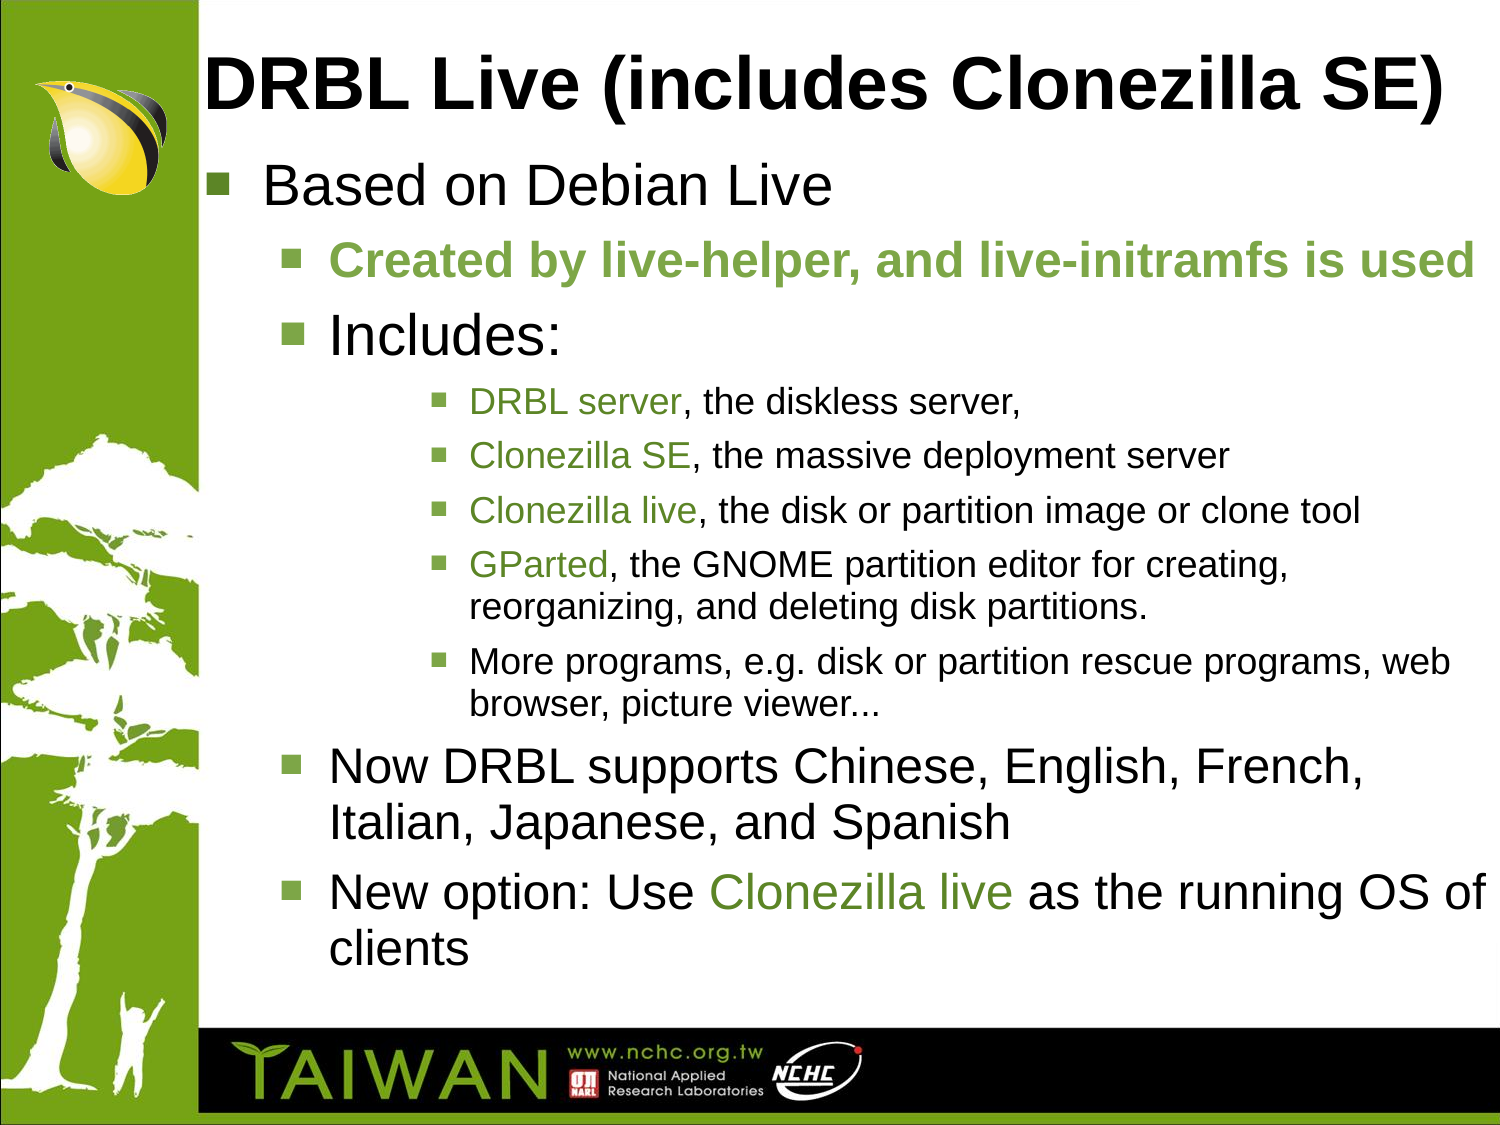

# DRBL Live (includes Clonezilla SE)
Based on Debian Live
Created by live-helper, and live-initramfs is used
Includes:
DRBL server, the diskless server,
Clonezilla SE, the massive deployment server
Clonezilla live, the disk or partition image or clone tool
GParted, the GNOME partition editor for creating, reorganizing, and deleting disk partitions.
More programs, e.g. disk or partition rescue programs, web browser, picture viewer...
Now DRBL supports Chinese, English, French, Italian, Japanese, and Spanish
New option: Use Clonezilla live as the running OS of clients